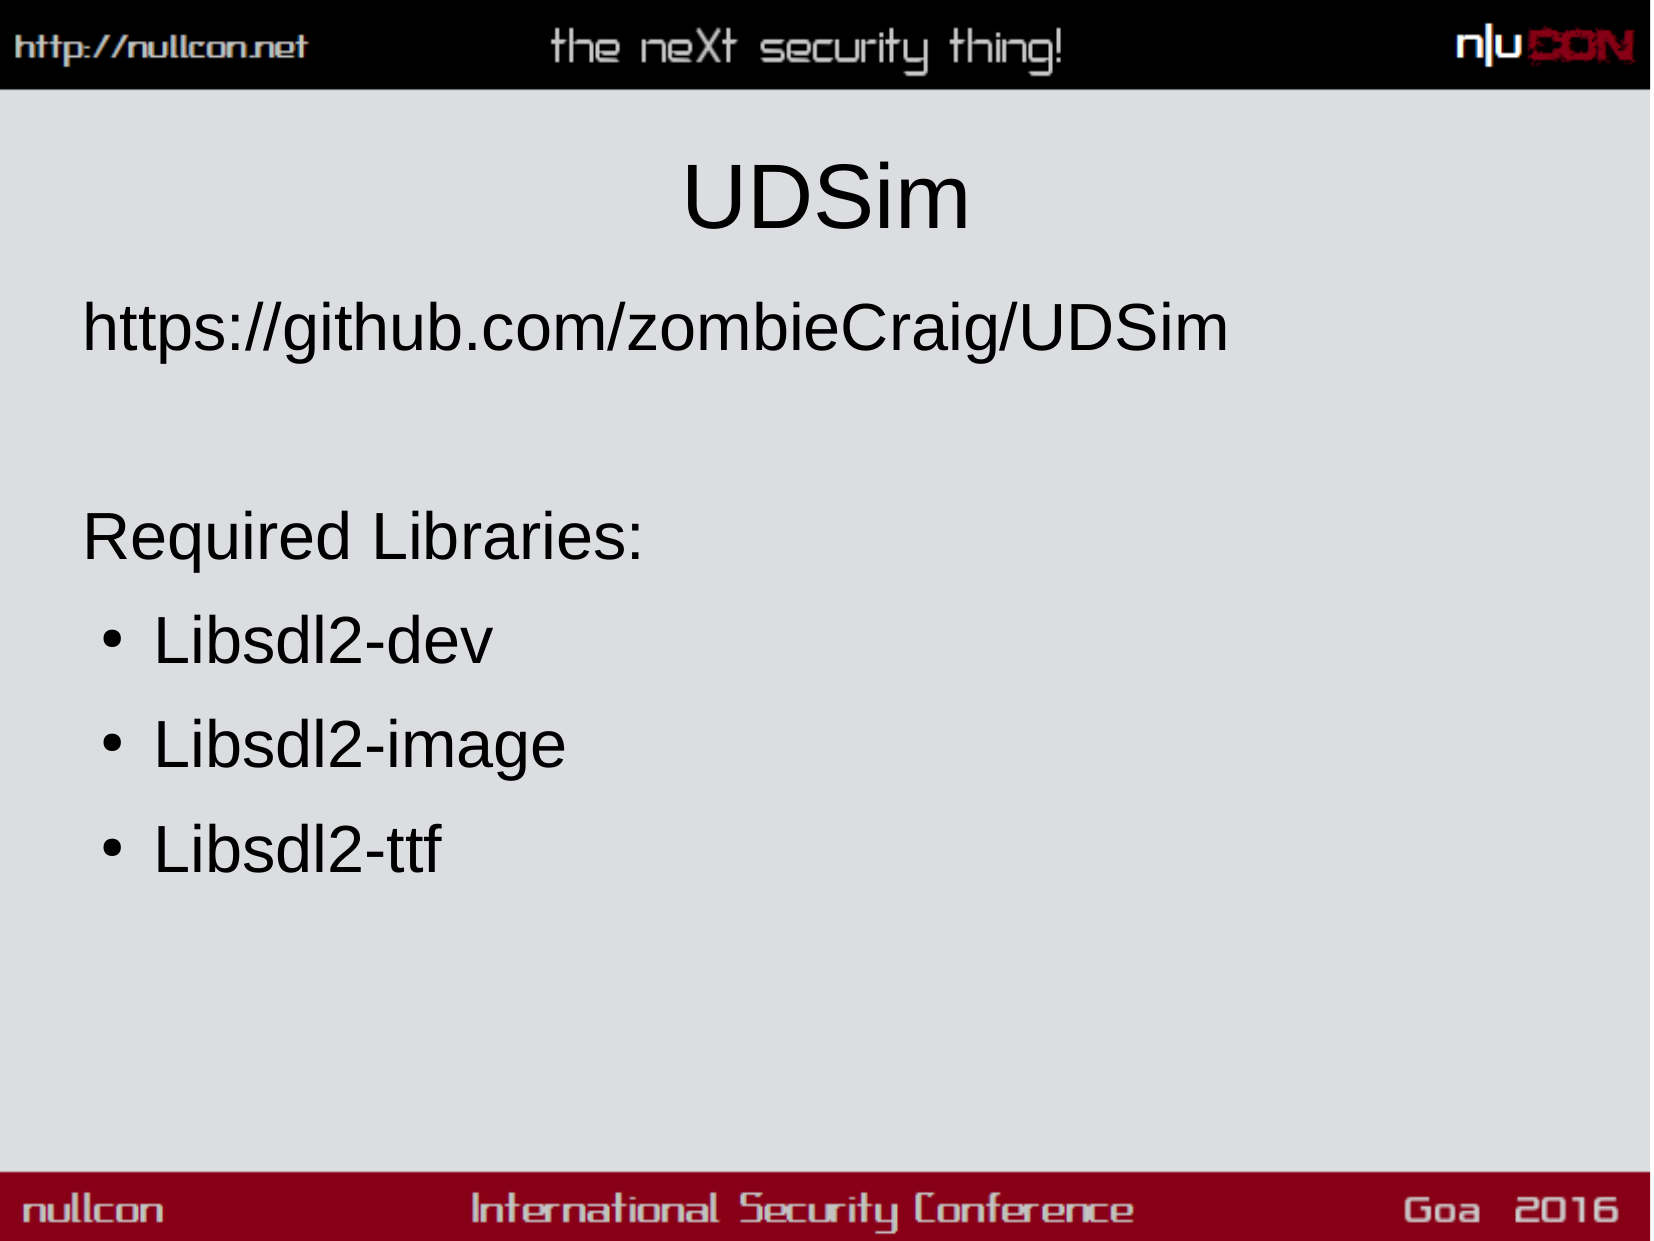

# UDSim
https://github.com/zombieCraig/UDSim
Required Libraries:
Libsdl2-dev
Libsdl2-image
Libsdl2-ttf